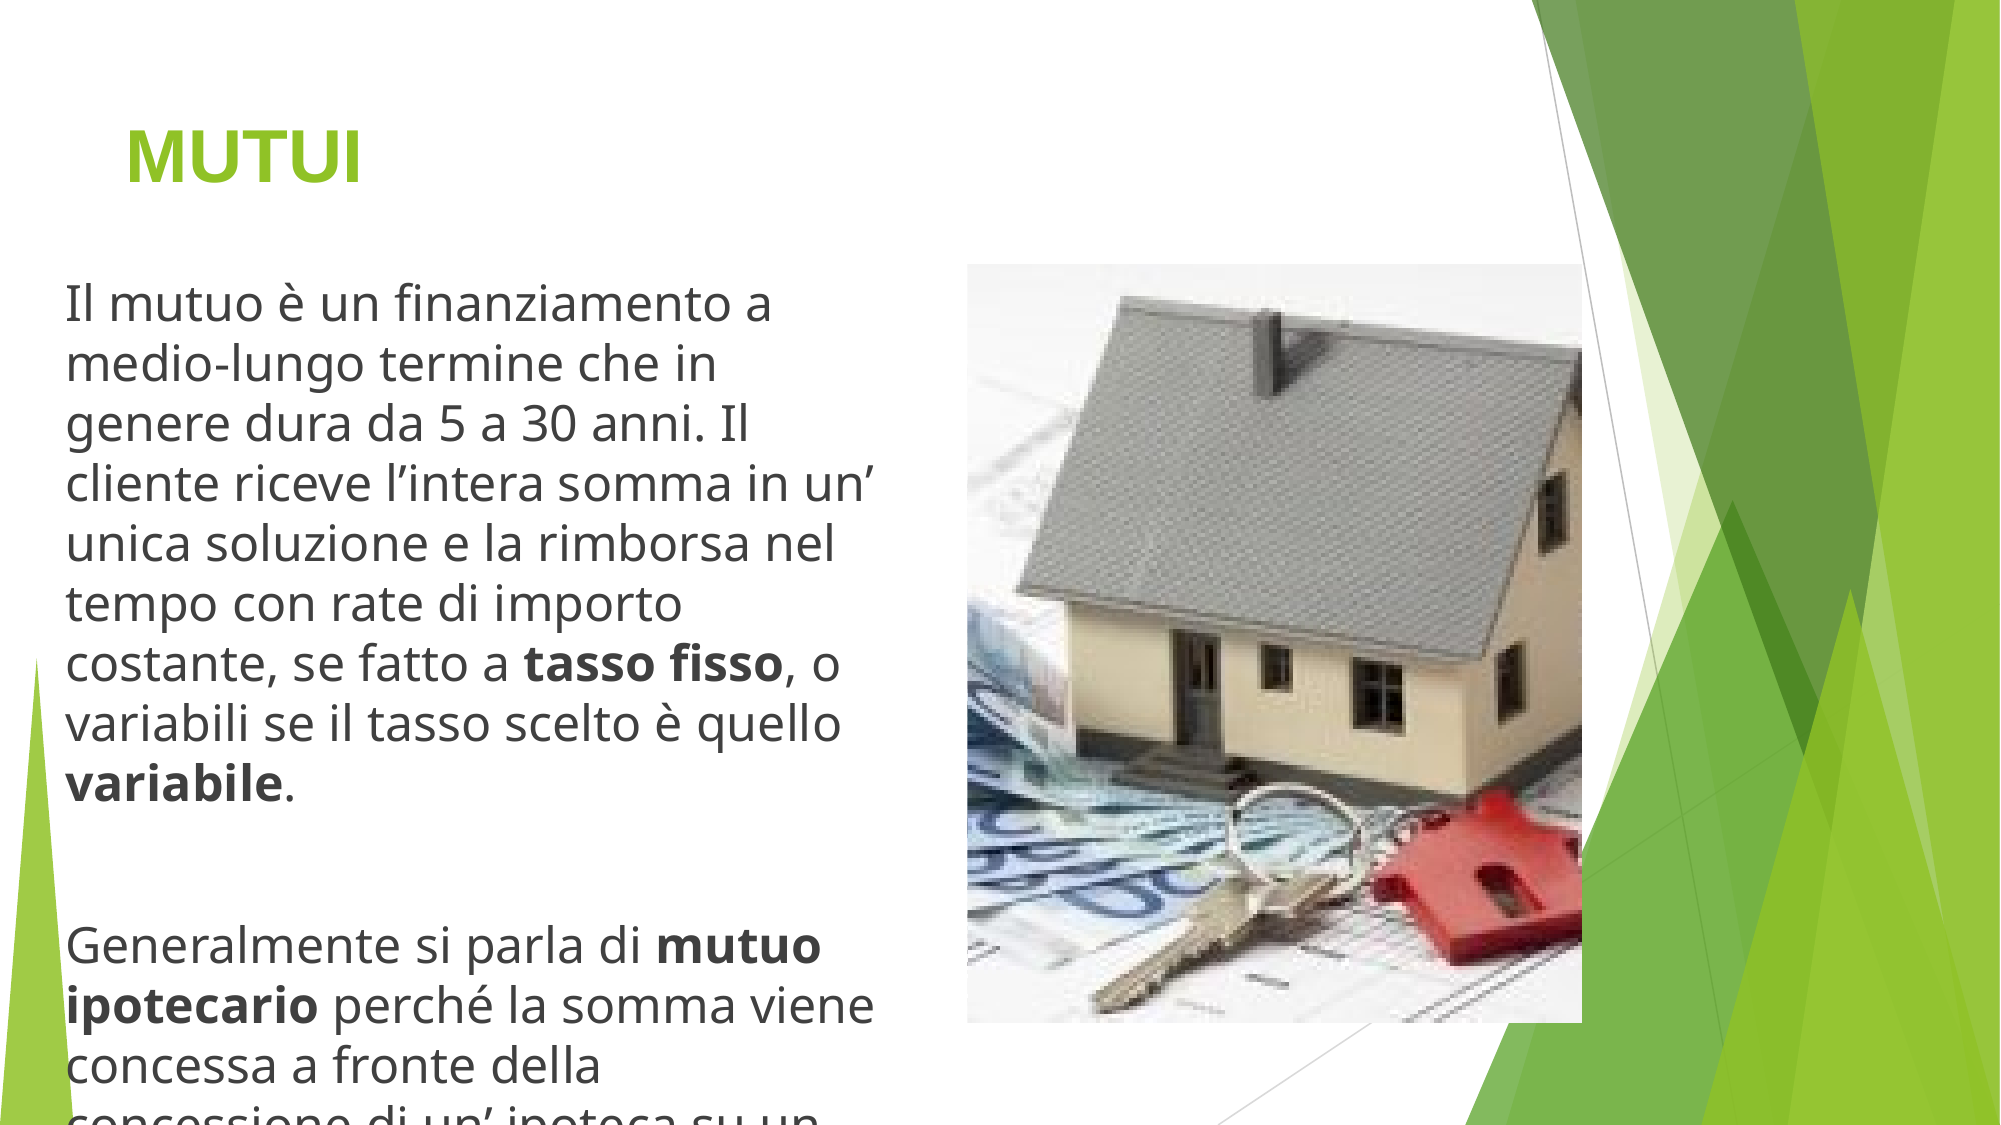

# MUTUI
Il mutuo è un finanziamento a medio-lungo termine che in genere dura da 5 a 30 anni. Il cliente riceve l’intera somma in un’ unica soluzione e la rimborsa nel tempo con rate di importo costante, se fatto a tasso fisso, o variabili se il tasso scelto è quello variabile.
Generalmente si parla di mutuo ipotecario perché la somma viene concessa a fronte della concessione di un’ ipoteca su un immobile.